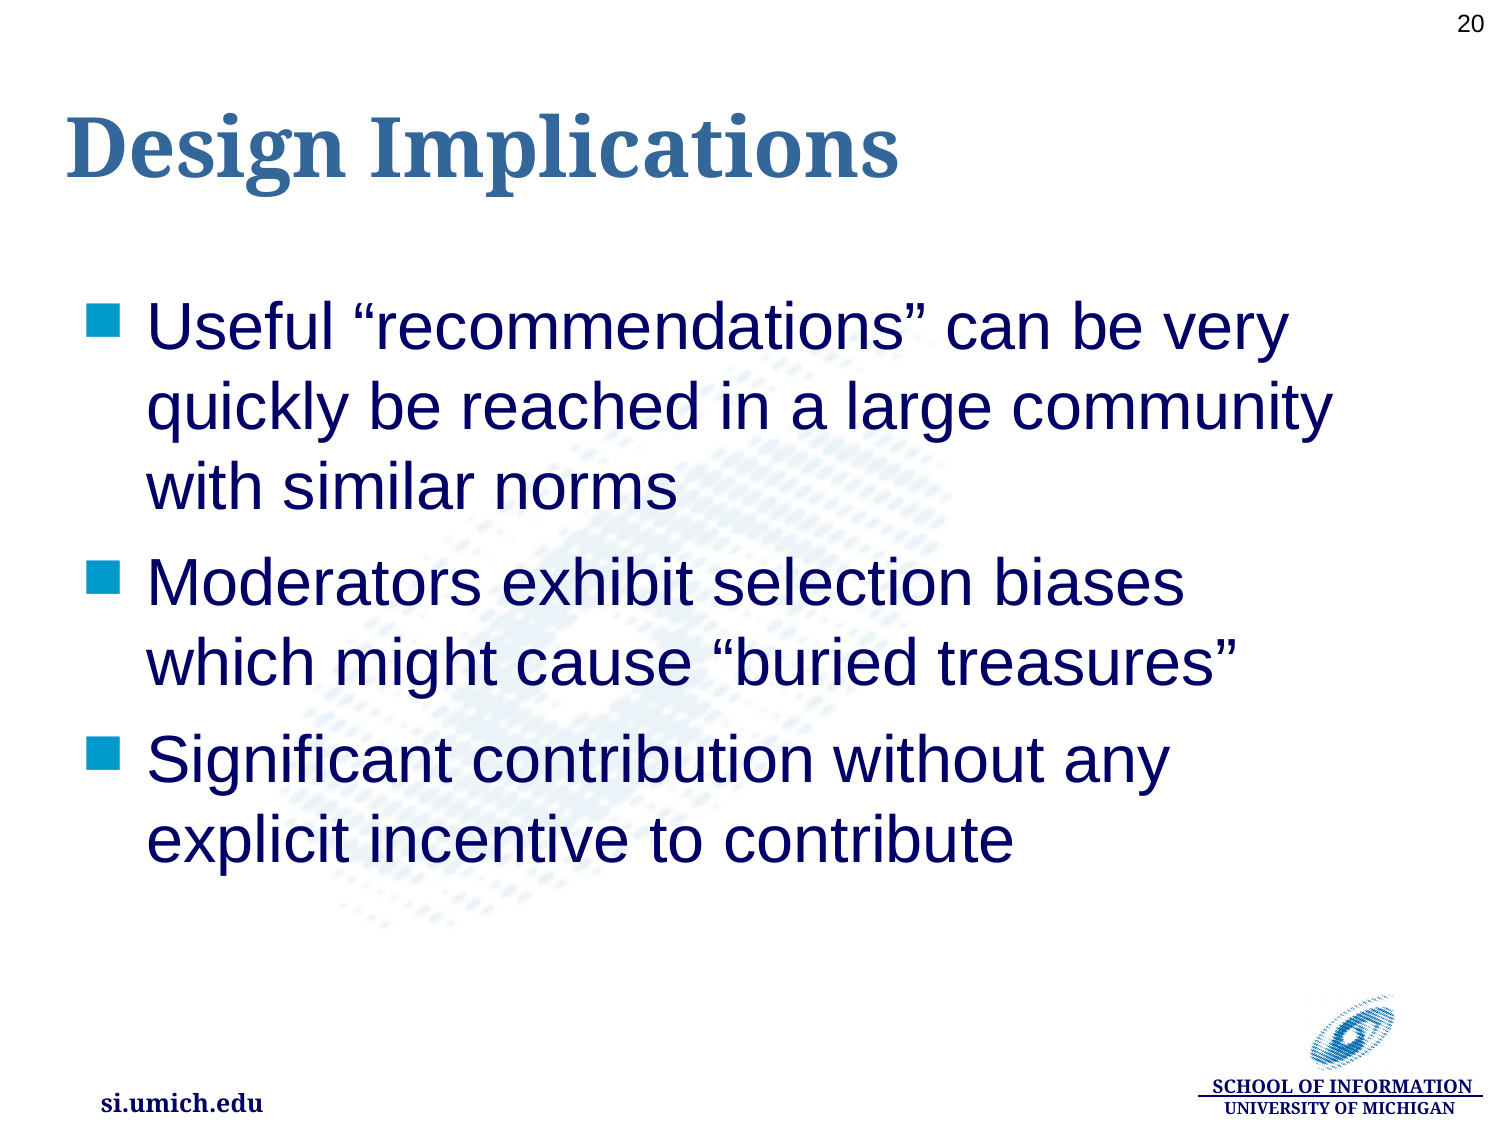

# Design Implications
Useful “recommendations” can be very quickly be reached in a large community with similar norms
Moderators exhibit selection biases which might cause “buried treasures”
Significant contribution without any explicit incentive to contribute